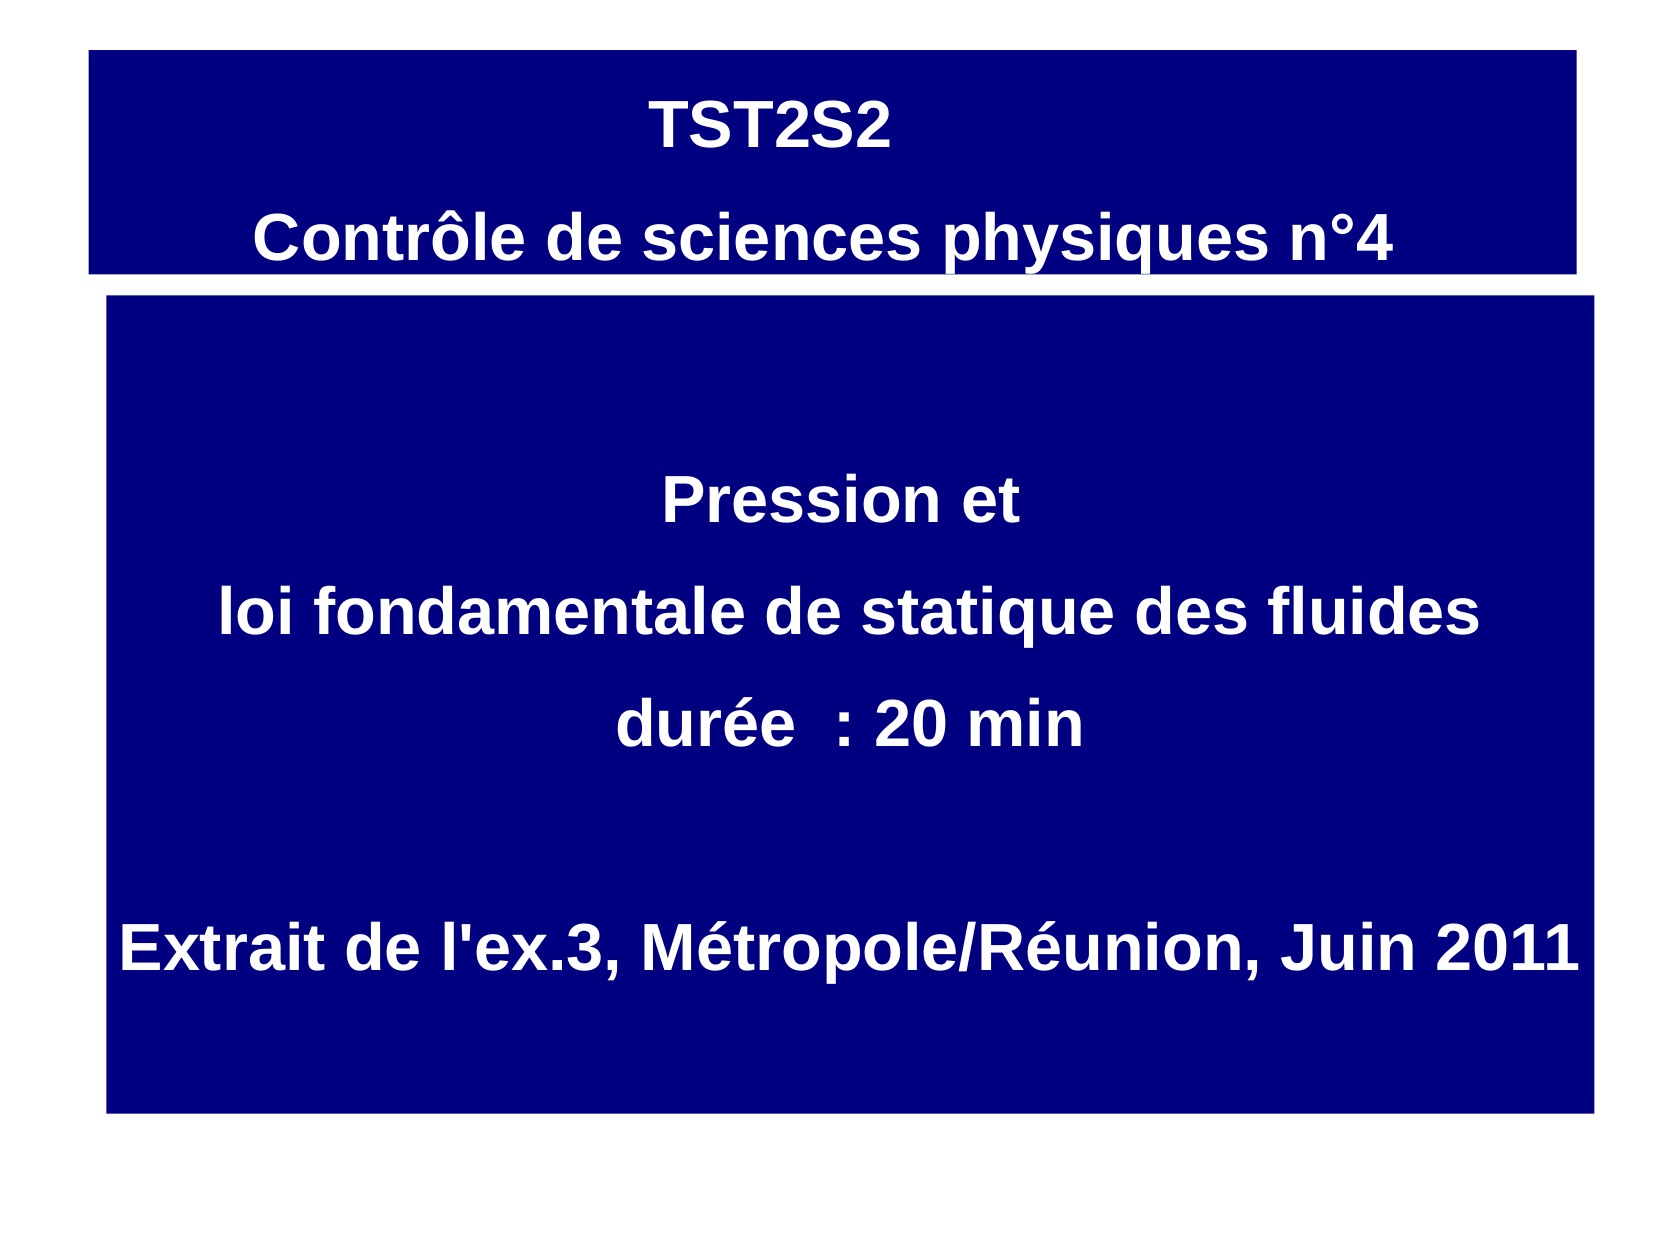

# TST2S2 Contrôle de sciences physiques n°4
Pression et
loi fondamentale de statique des fluides
durée  : 20 min
Extrait de l'ex.3, Métropole/Réunion, Juin 2011